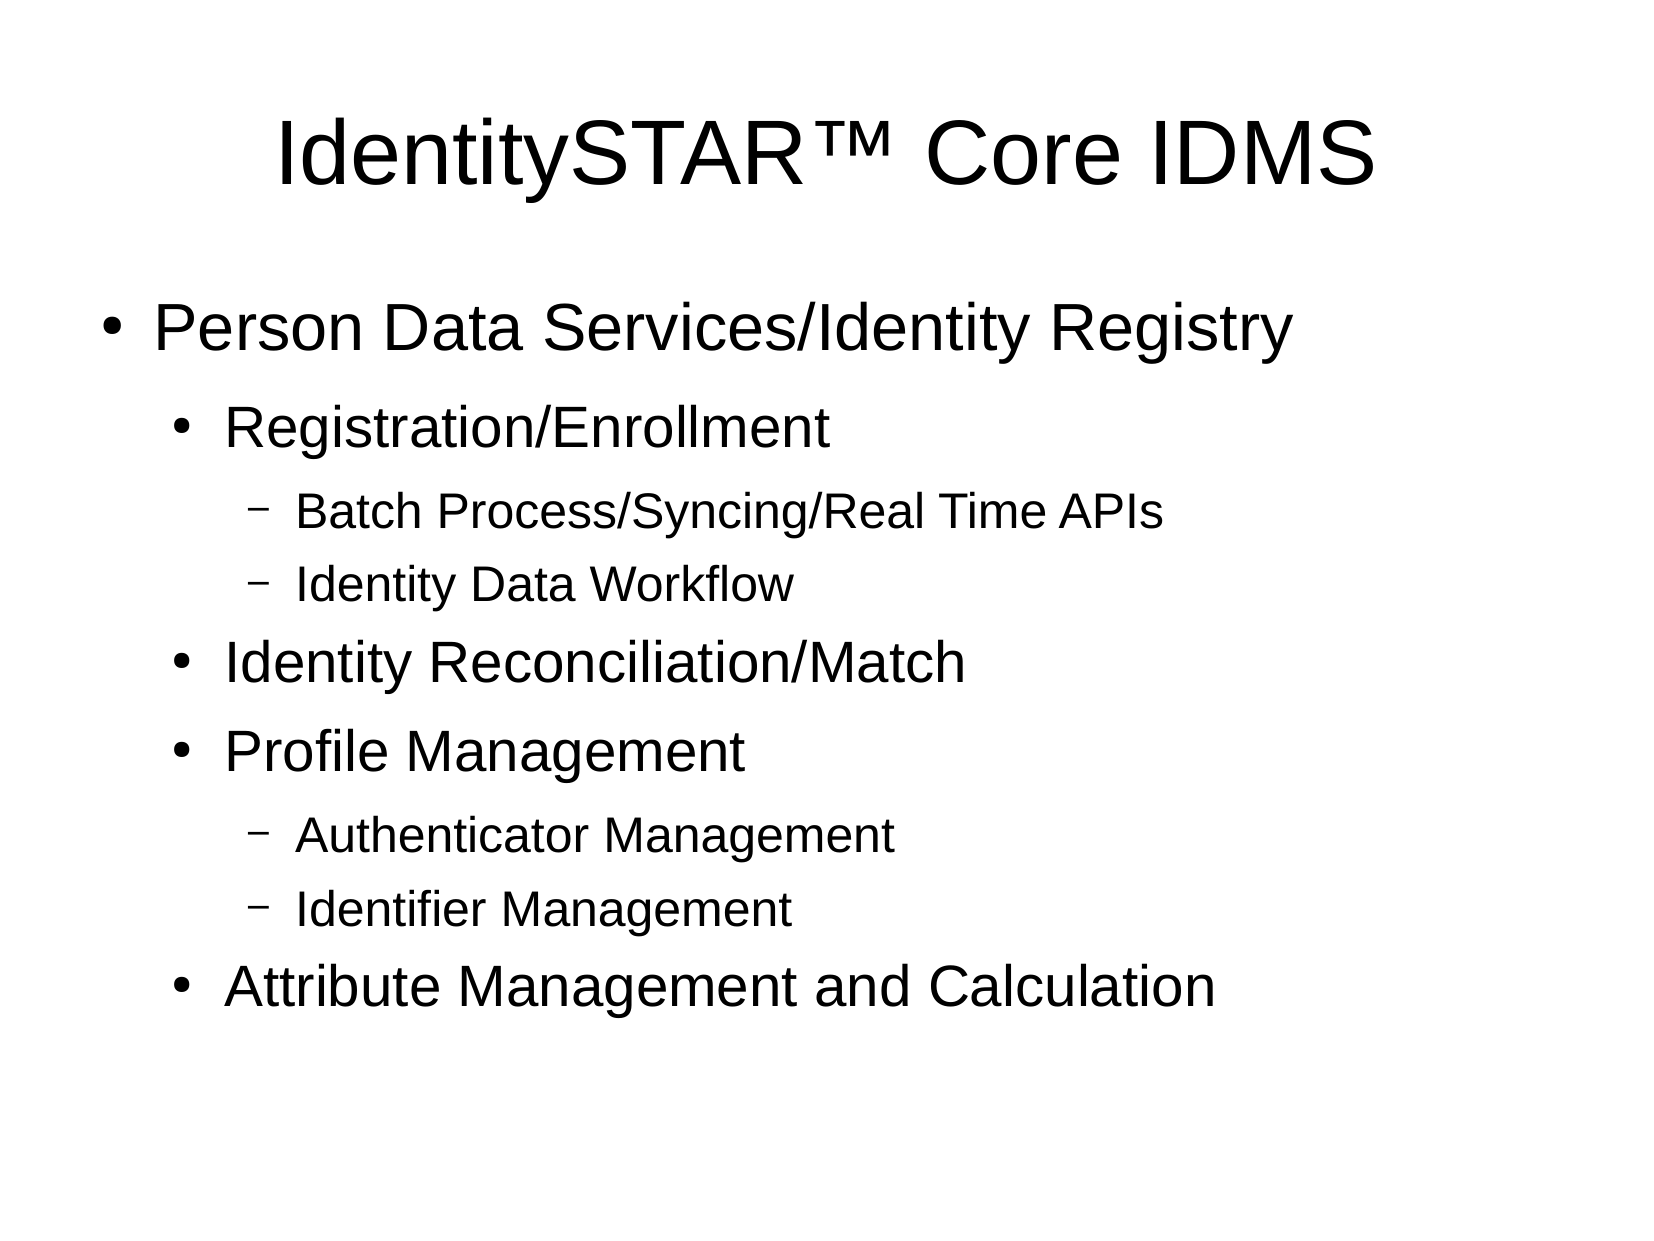

# IdentitySTAR™ Core IDMS
Person Data Services/Identity Registry
Registration/Enrollment
Batch Process/Syncing/Real Time APIs
Identity Data Workflow
Identity Reconciliation/Match
Profile Management
Authenticator Management
Identifier Management
Attribute Management and Calculation